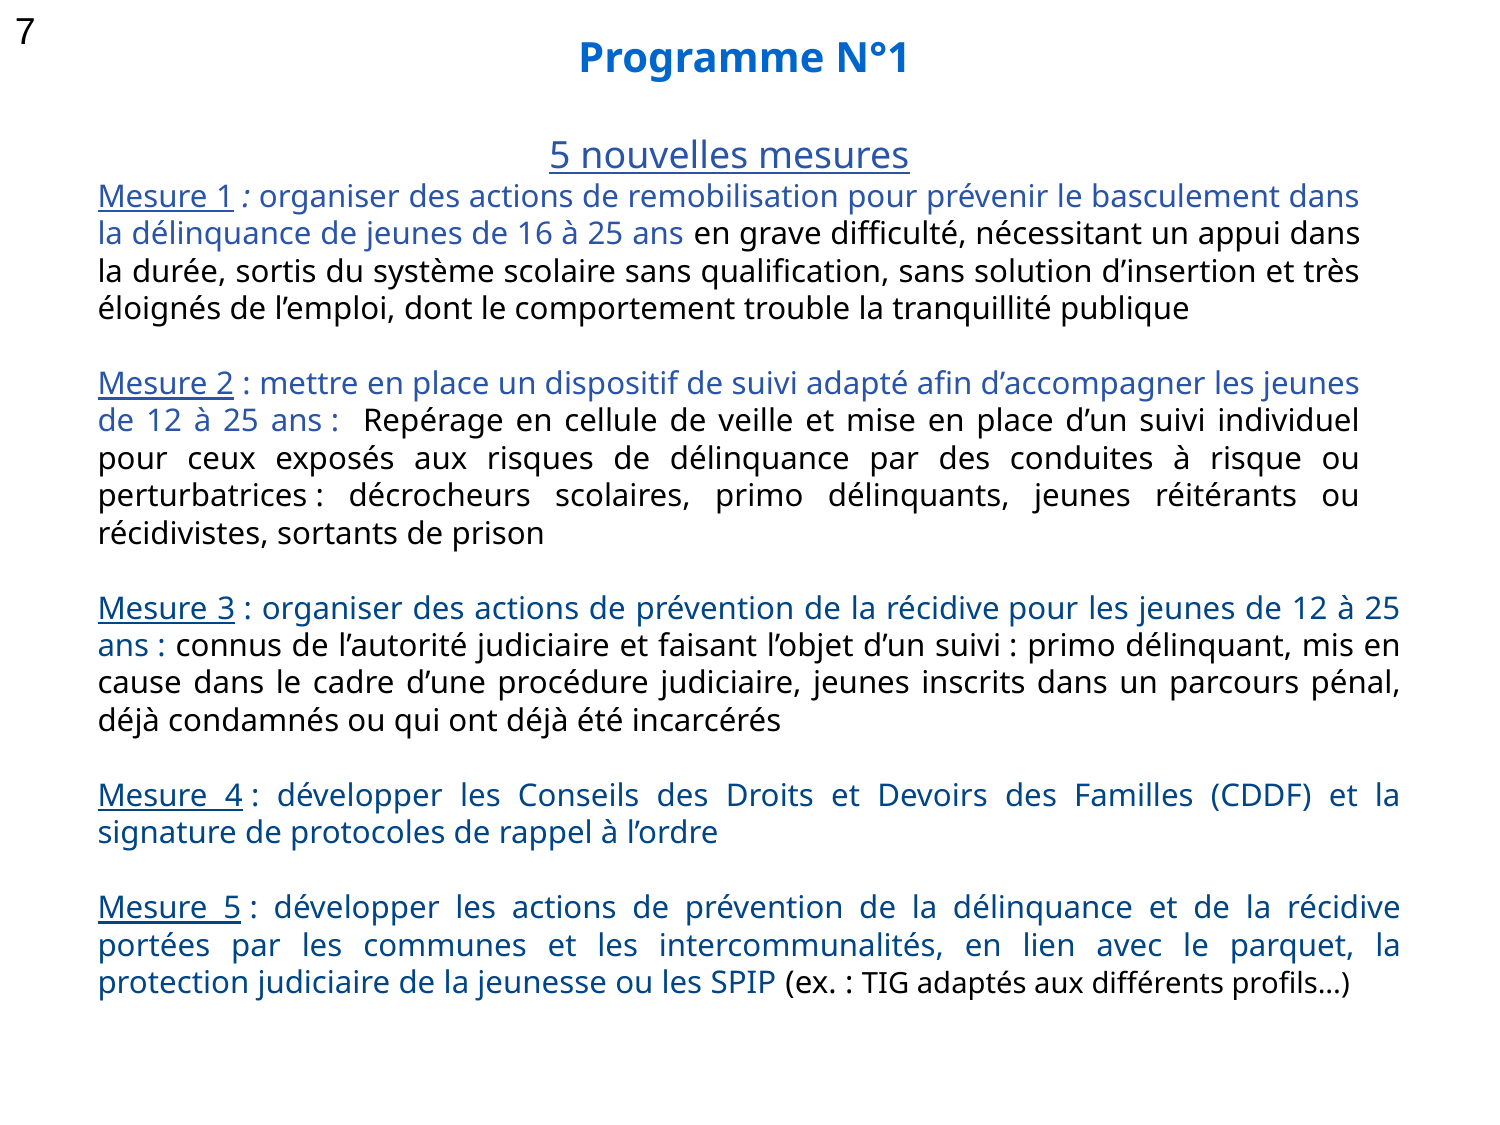

Programme N°1
5 nouvelles mesures
Mesure 1 : organiser des actions de remobilisation pour prévenir le basculement dans la délinquance de jeunes de 16 à 25 ans en grave difficulté, nécessitant un appui dans la durée, sortis du système scolaire sans qualification, sans solution d’insertion et très éloignés de l’emploi, dont le comportement trouble la tranquillité publique
Mesure 2 : mettre en place un dispositif de suivi adapté afin d’accompagner les jeunes de 12 à 25 ans : Repérage en cellule de veille et mise en place d’un suivi individuel pour ceux exposés aux risques de délinquance par des conduites à risque ou perturbatrices : décrocheurs scolaires, primo délinquants, jeunes réitérants ou récidivistes, sortants de prison
Mesure 3 : organiser des actions de prévention de la récidive pour les jeunes de 12 à 25 ans : connus de l’autorité judiciaire et faisant l’objet d’un suivi : primo délinquant, mis en cause dans le cadre d’une procédure judiciaire, jeunes inscrits dans un parcours pénal, déjà condamnés ou qui ont déjà été incarcérés
Mesure 4 : développer les Conseils des Droits et Devoirs des Familles (CDDF) et la signature de protocoles de rappel à l’ordre
Mesure 5 : développer les actions de prévention de la délinquance et de la récidive portées par les communes et les intercommunalités, en lien avec le parquet, la protection judiciaire de la jeunesse ou les SPIP (ex. : TIG adaptés aux différents profils...)